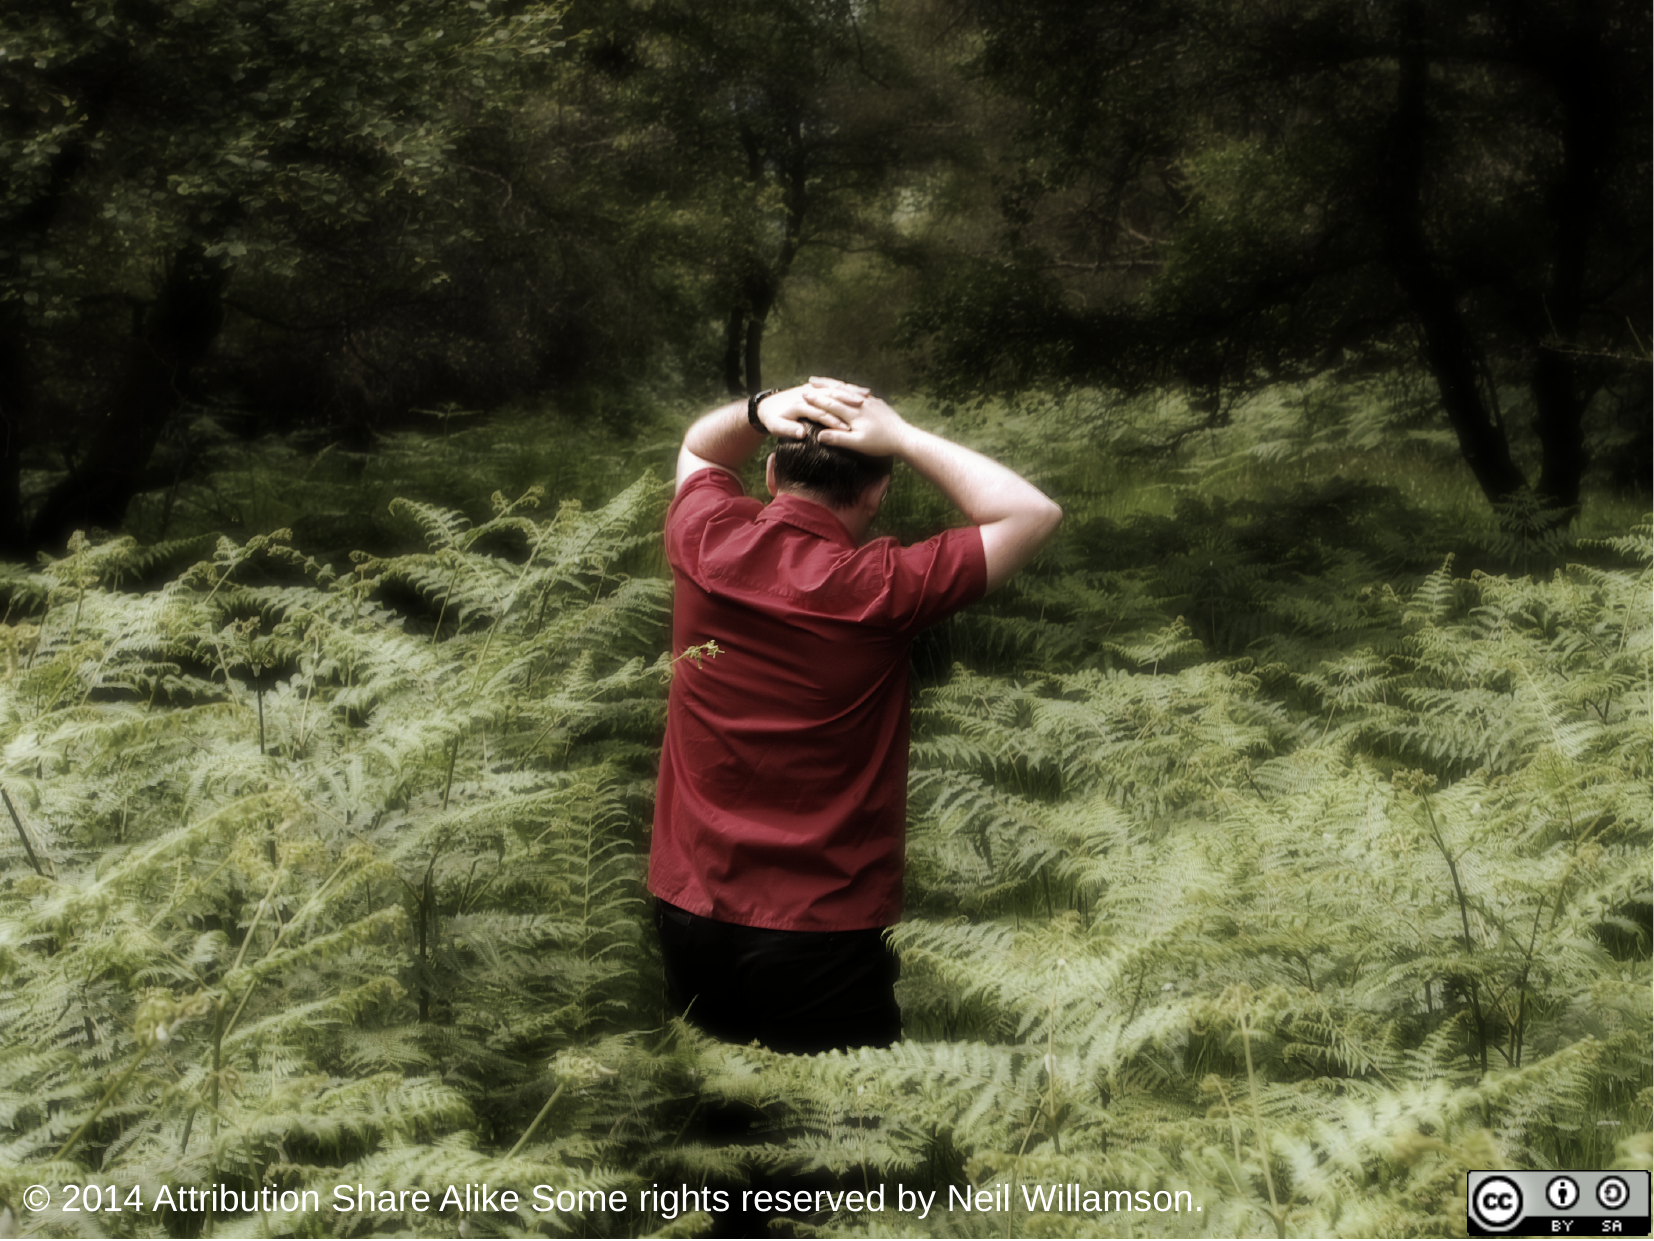

© 2014 Attribution Share Alike Some rights reserved by Neil Willamson.